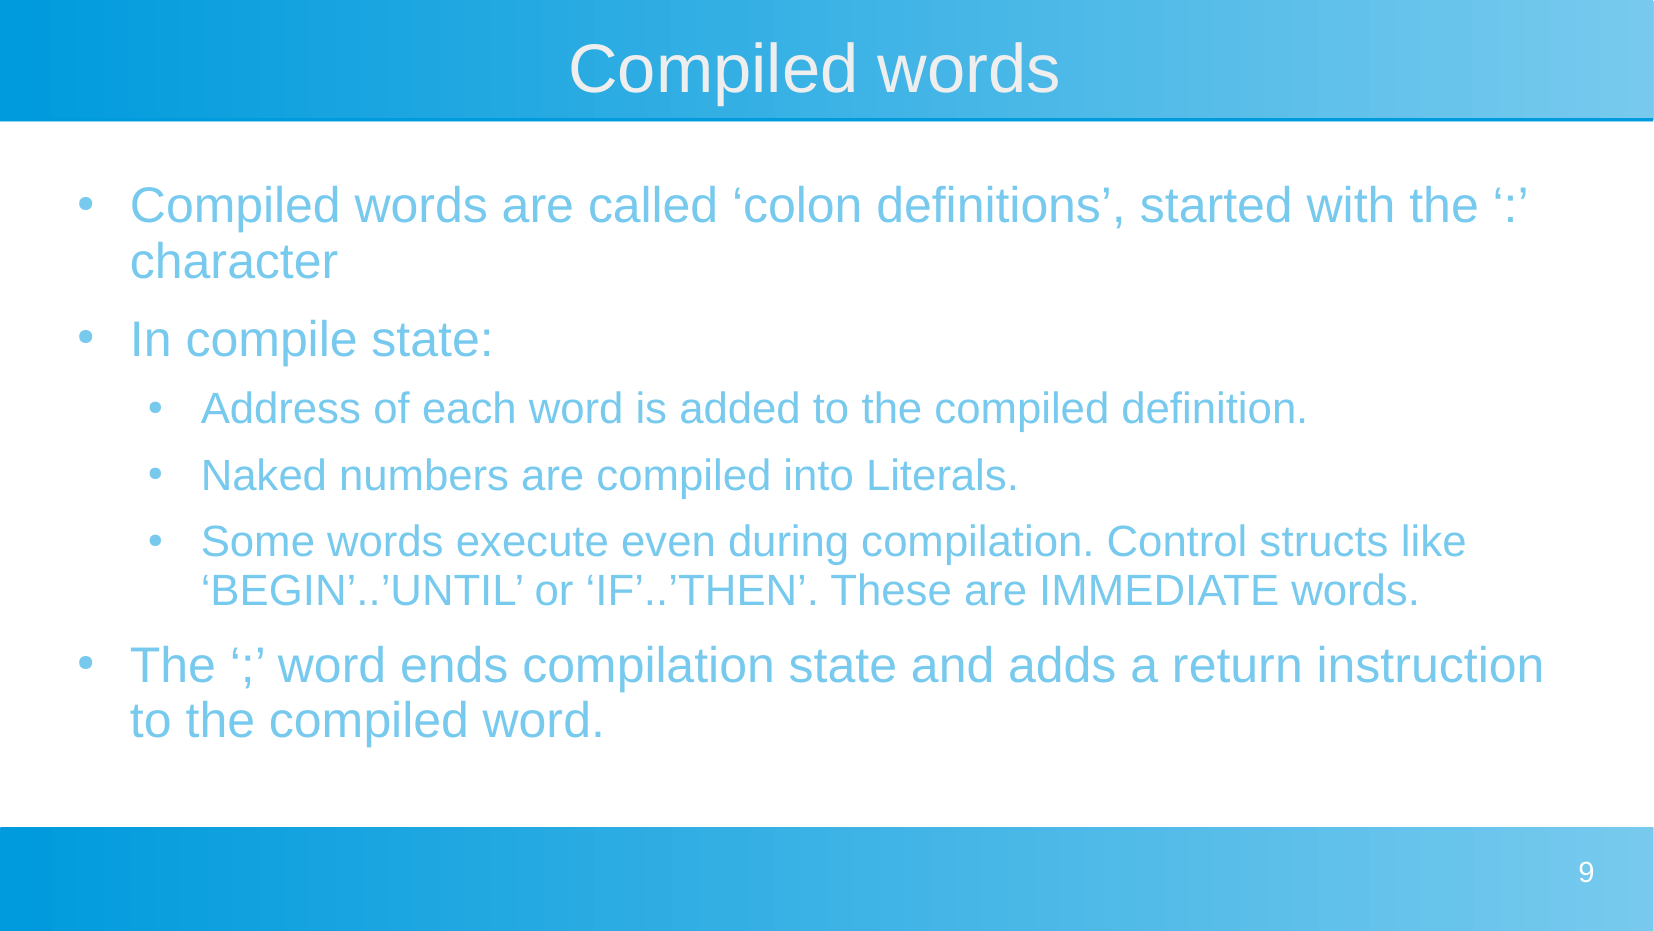

# Compiled words
Compiled words are called ‘colon definitions’, started with the ‘:’ character
In compile state:
Address of each word is added to the compiled definition.
Naked numbers are compiled into Literals.
Some words execute even during compilation. Control structs like ‘BEGIN’..’UNTIL’ or ‘IF’..’THEN’. These are IMMEDIATE words.
The ‘;’ word ends compilation state and adds a return instruction to the compiled word.
9